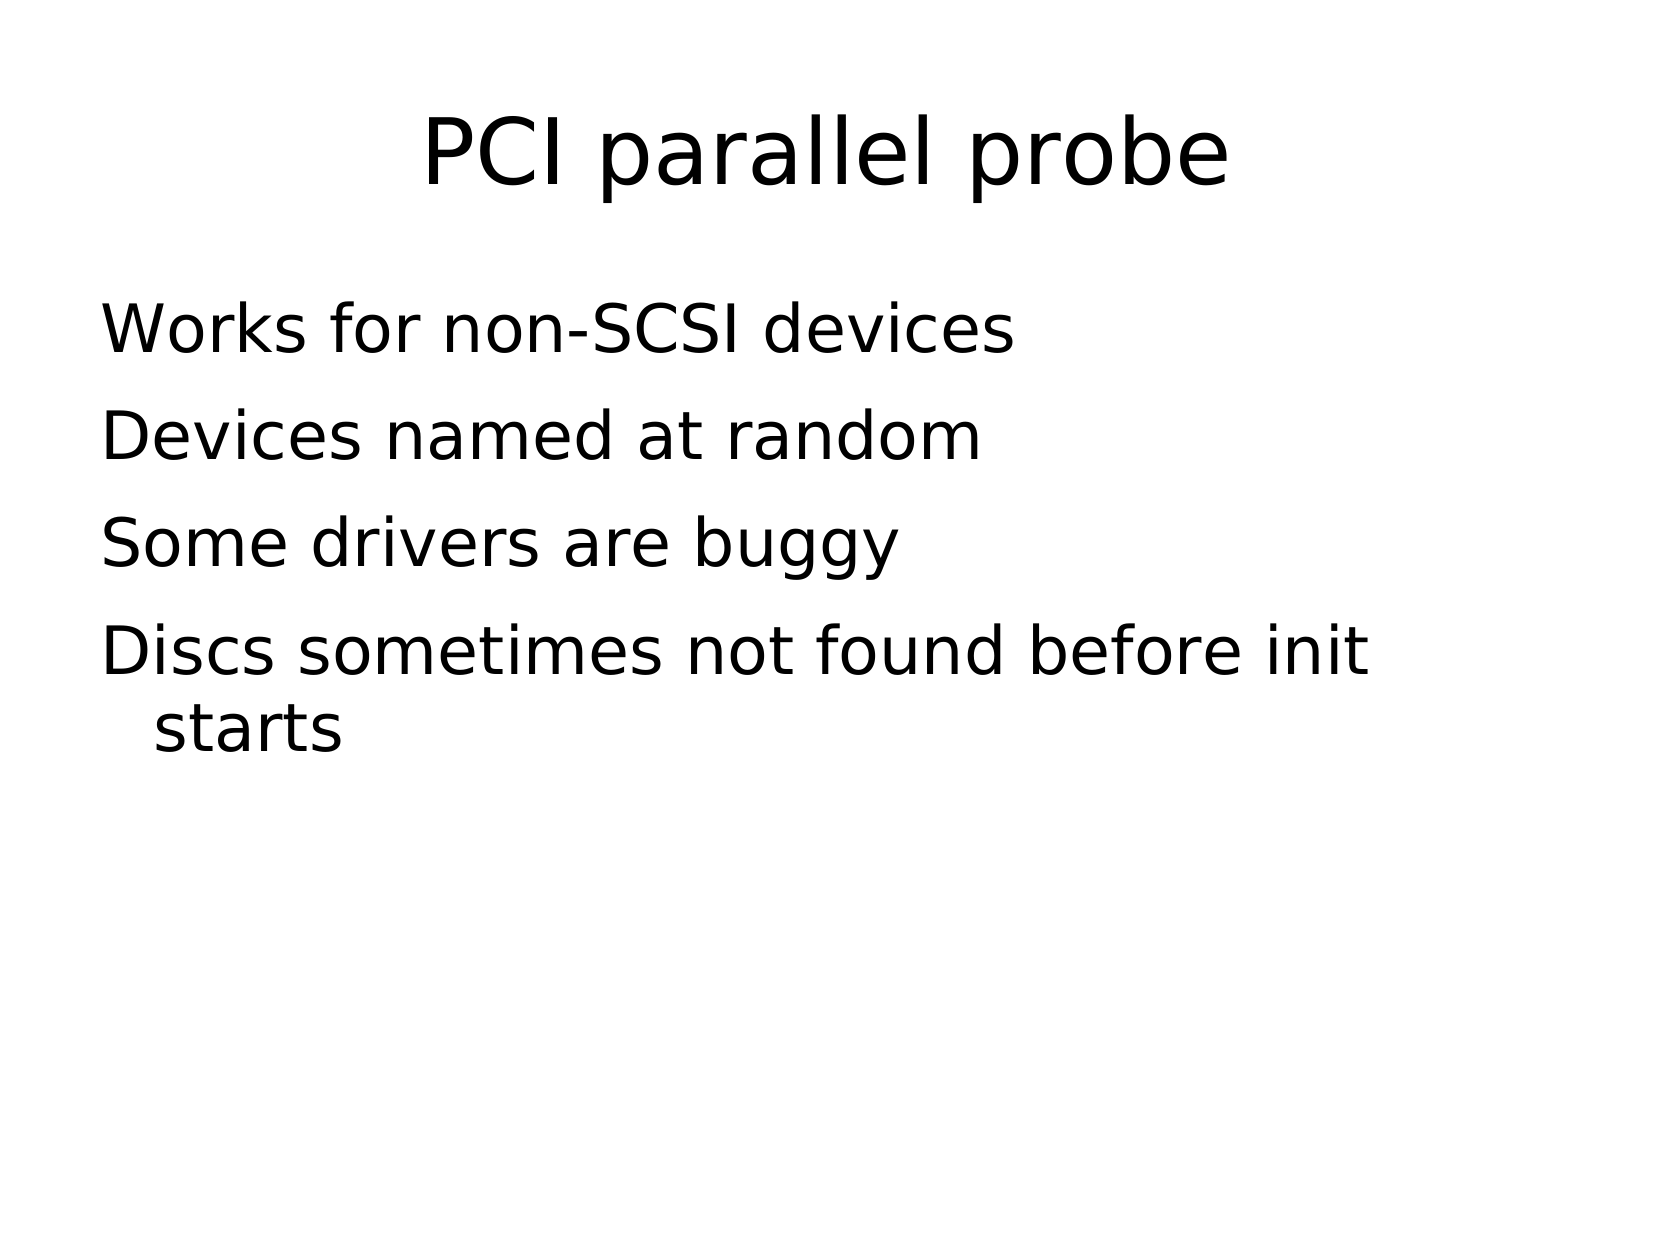

# PCI parallel probe
Works for non-SCSI devices
Devices named at random
Some drivers are buggy
Discs sometimes not found before init starts